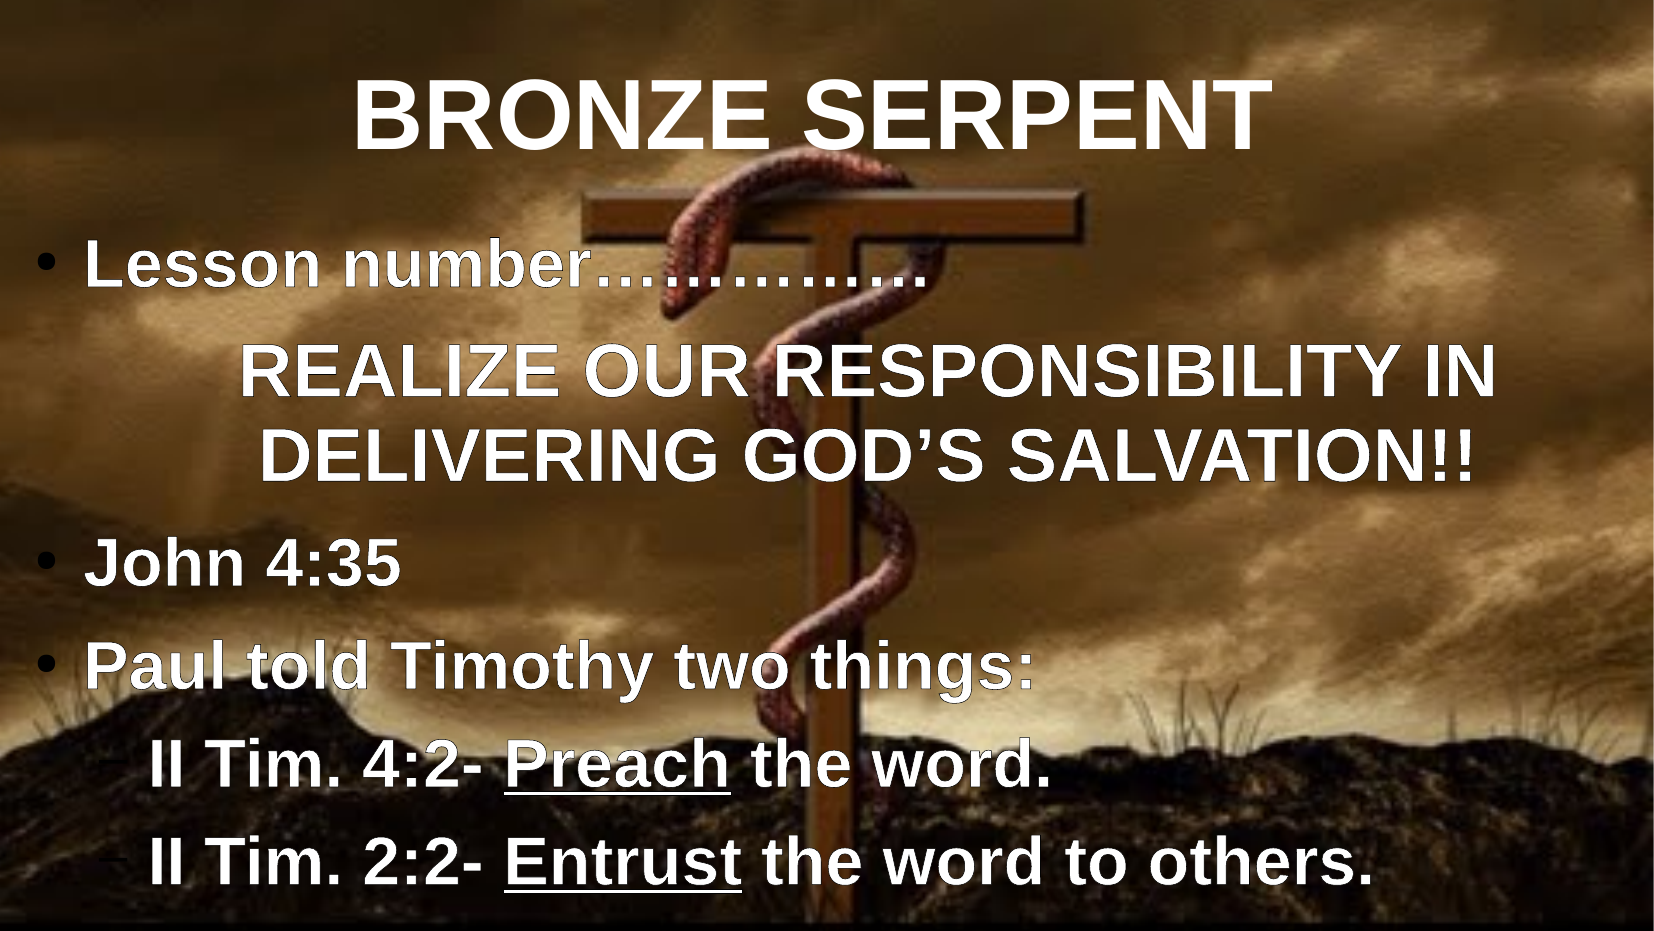

# BRONZE SERPENT
Lesson number……………
REALIZE OUR RESPONSIBILITY IN DELIVERING GOD’S SALVATION!!
John 4:35
Paul told Timothy two things:
II Tim. 4:2- Preach the word.
II Tim. 2:2- Entrust the word to others.